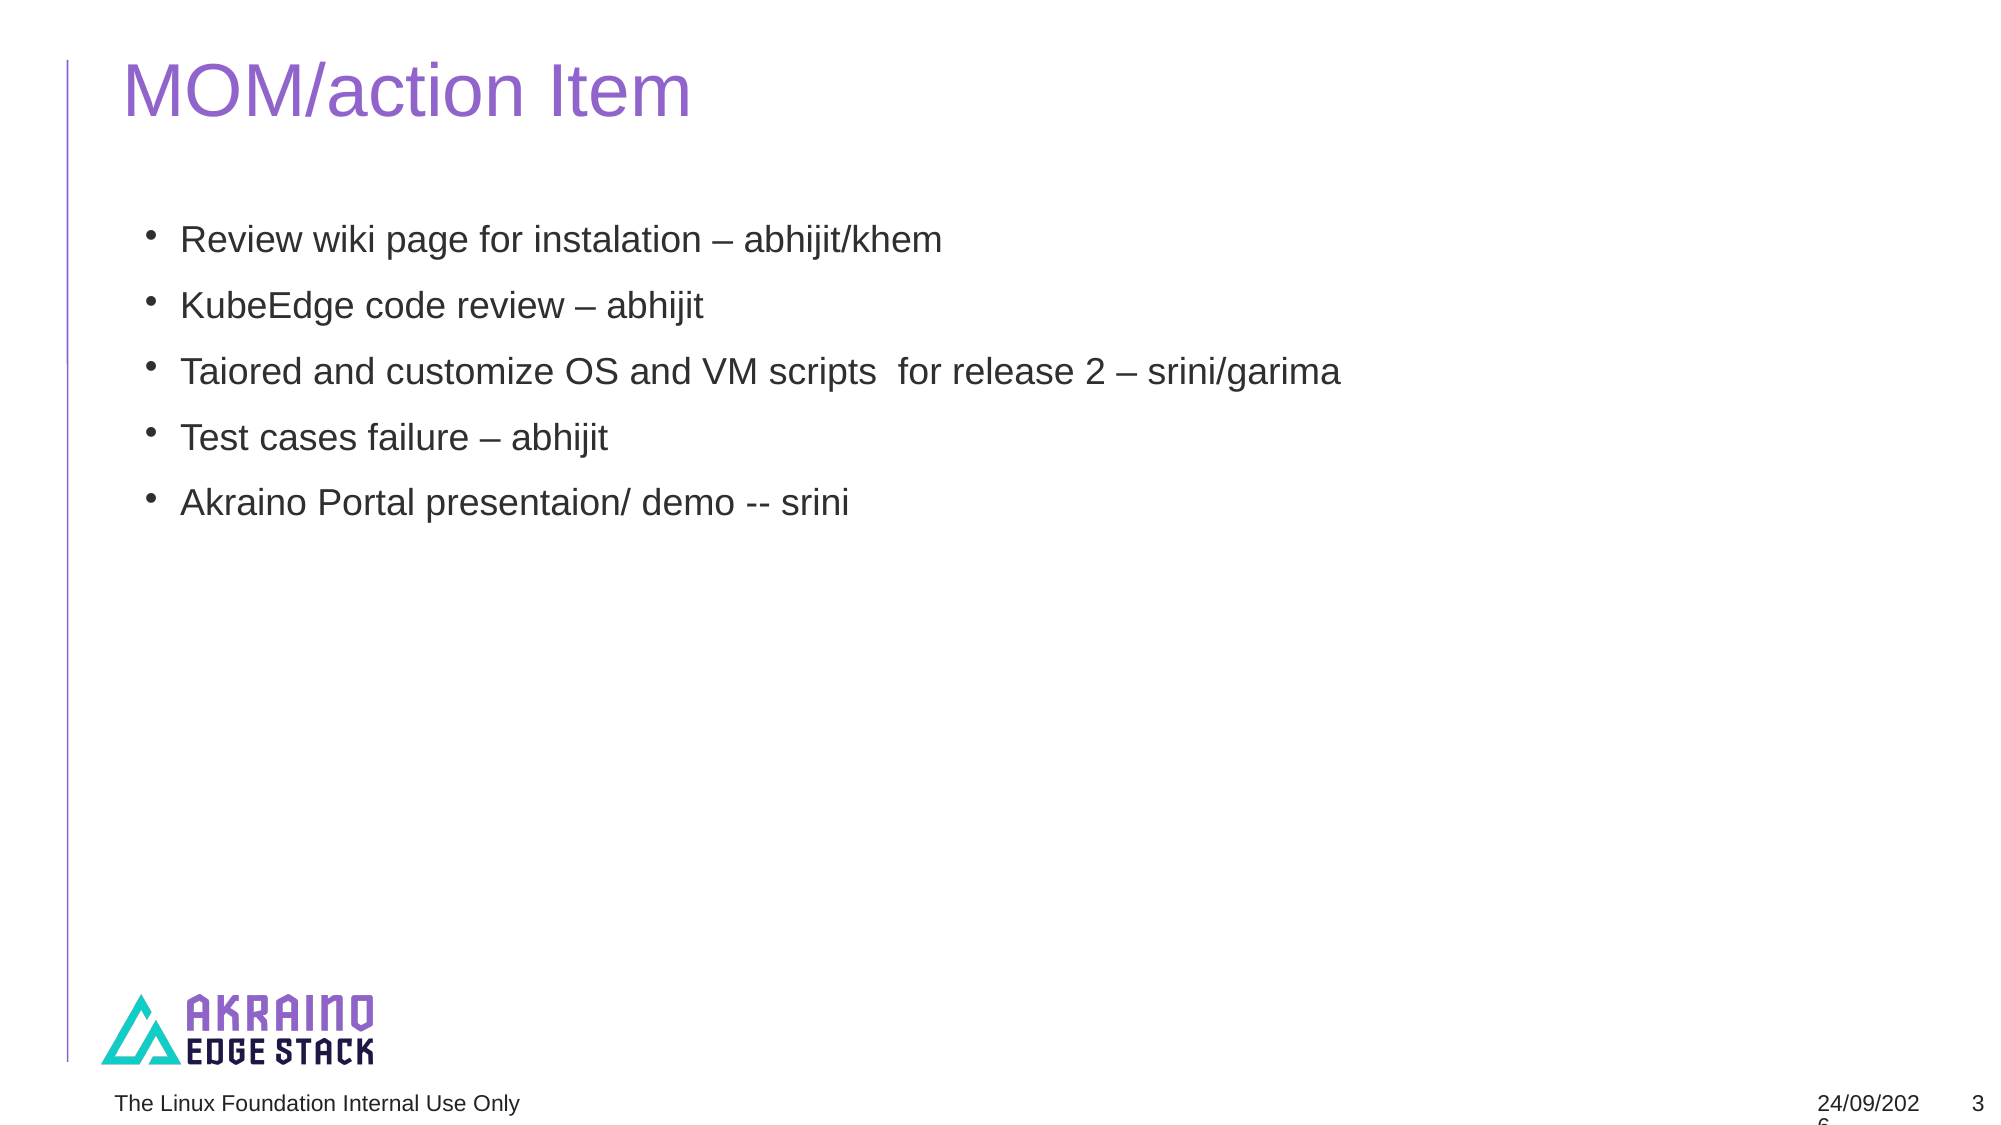

MOM/action Item
Review wiki page for instalation – abhijit/khem
KubeEdge code review – abhijit
Taiored and customize OS and VM scripts for release 2 – srini/garima
Test cases failure – abhijit
Akraino Portal presentaion/ demo -- srini
The Linux Foundation Internal Use Only